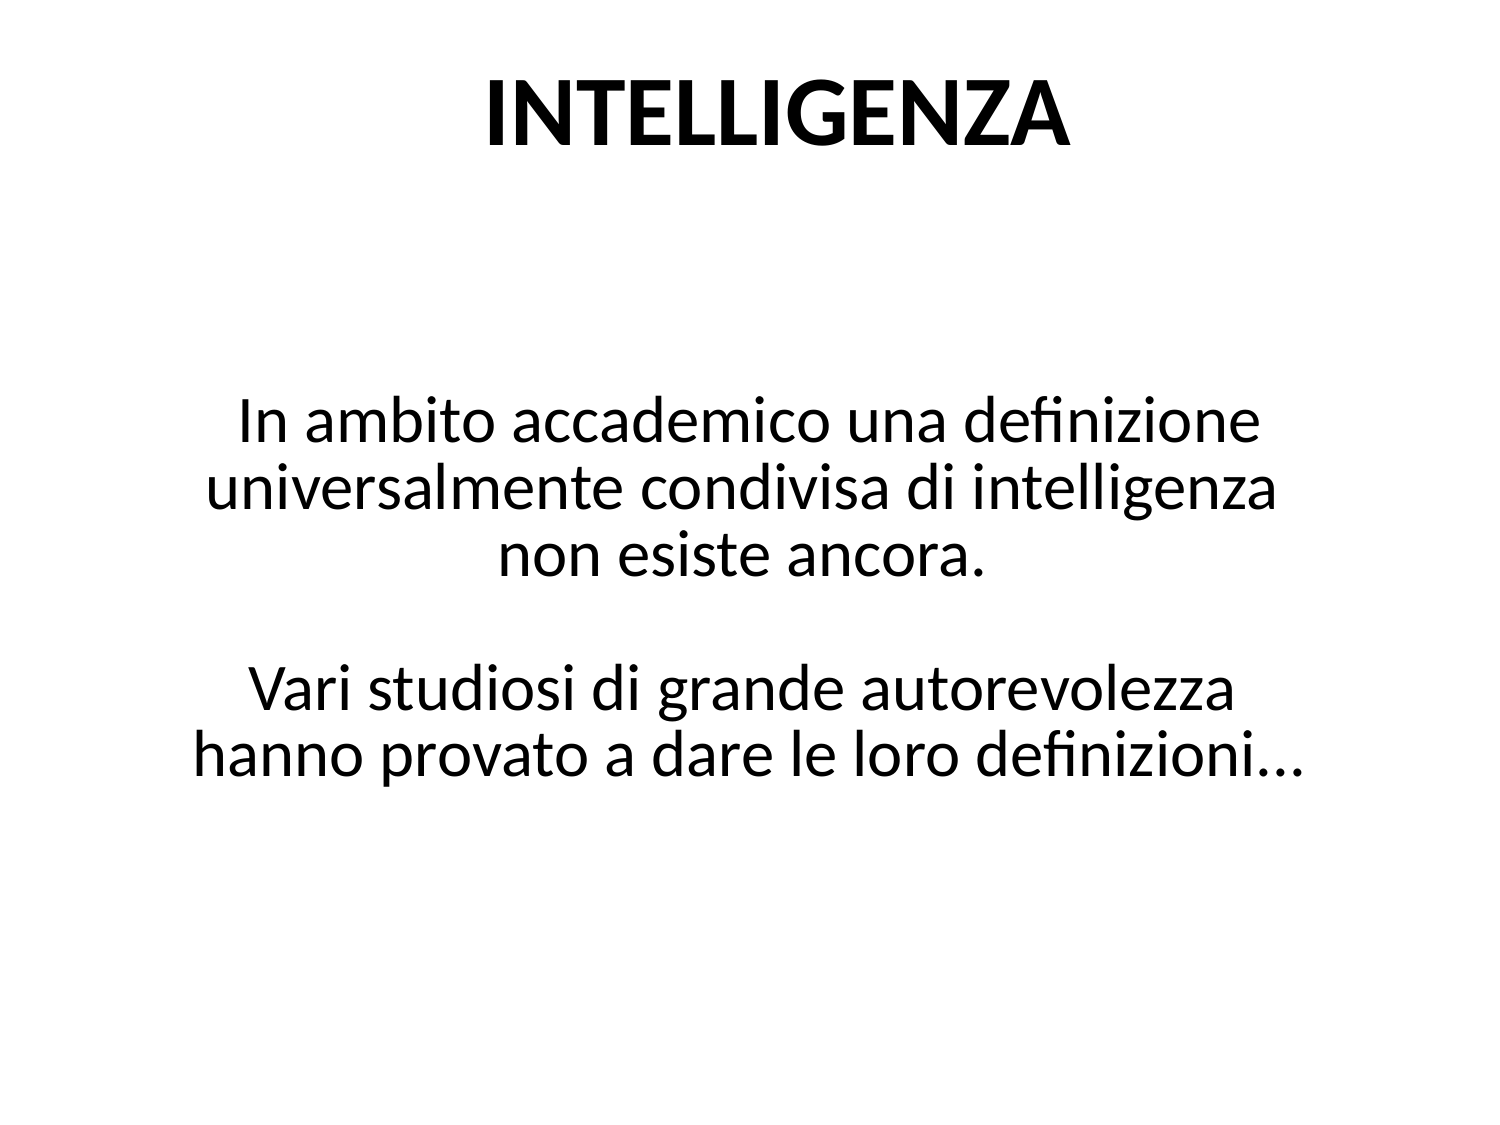

INTELLIGENZA
In ambito accademico una definizione universalmente condivisa di intelligenza
non esiste ancora.
Vari studiosi di grande autorevolezza
hanno provato a dare le loro definizioni...